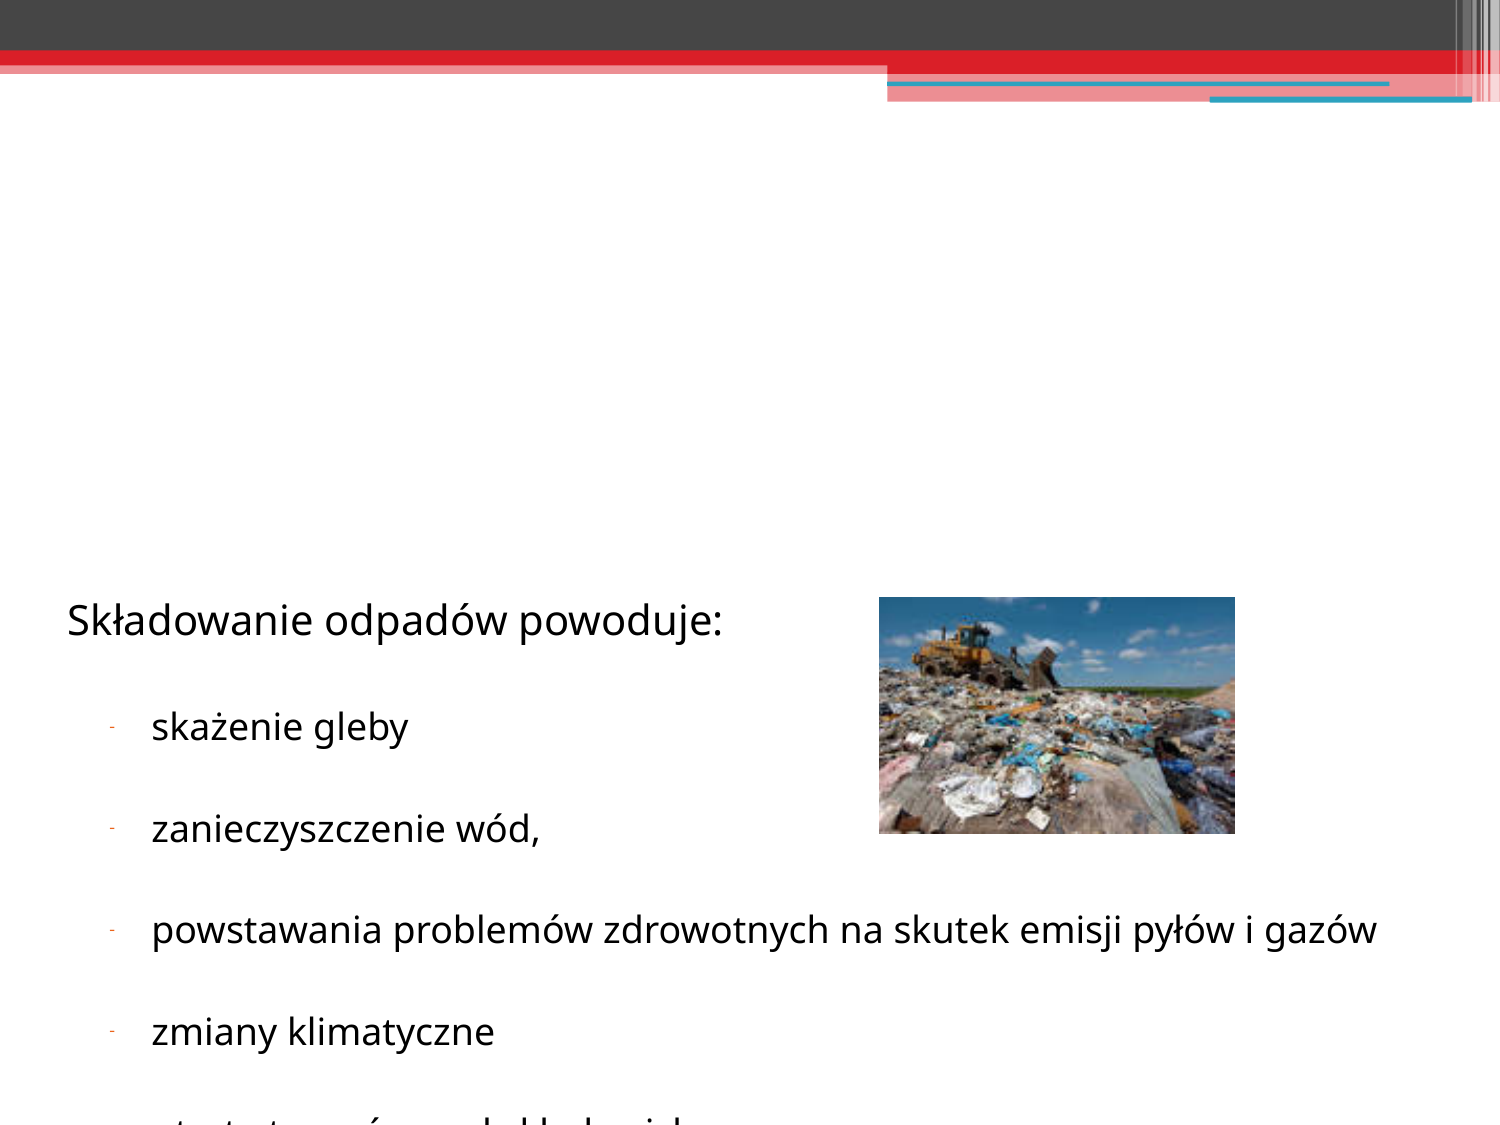

73% wytworzonych odpadów trafia na składowiska
POLSKA
POLSKA
połowa składowanych odpadów to odpady biodegradowalne
Składowanie
# Składowanie odpadów powoduje:
skażenie gleby
zanieczyszczenie wód,
powstawania problemów zdrowotnych na skutek emisji pyłów i gazów
zmiany klimatyczne
utrata terenów pod składowiska